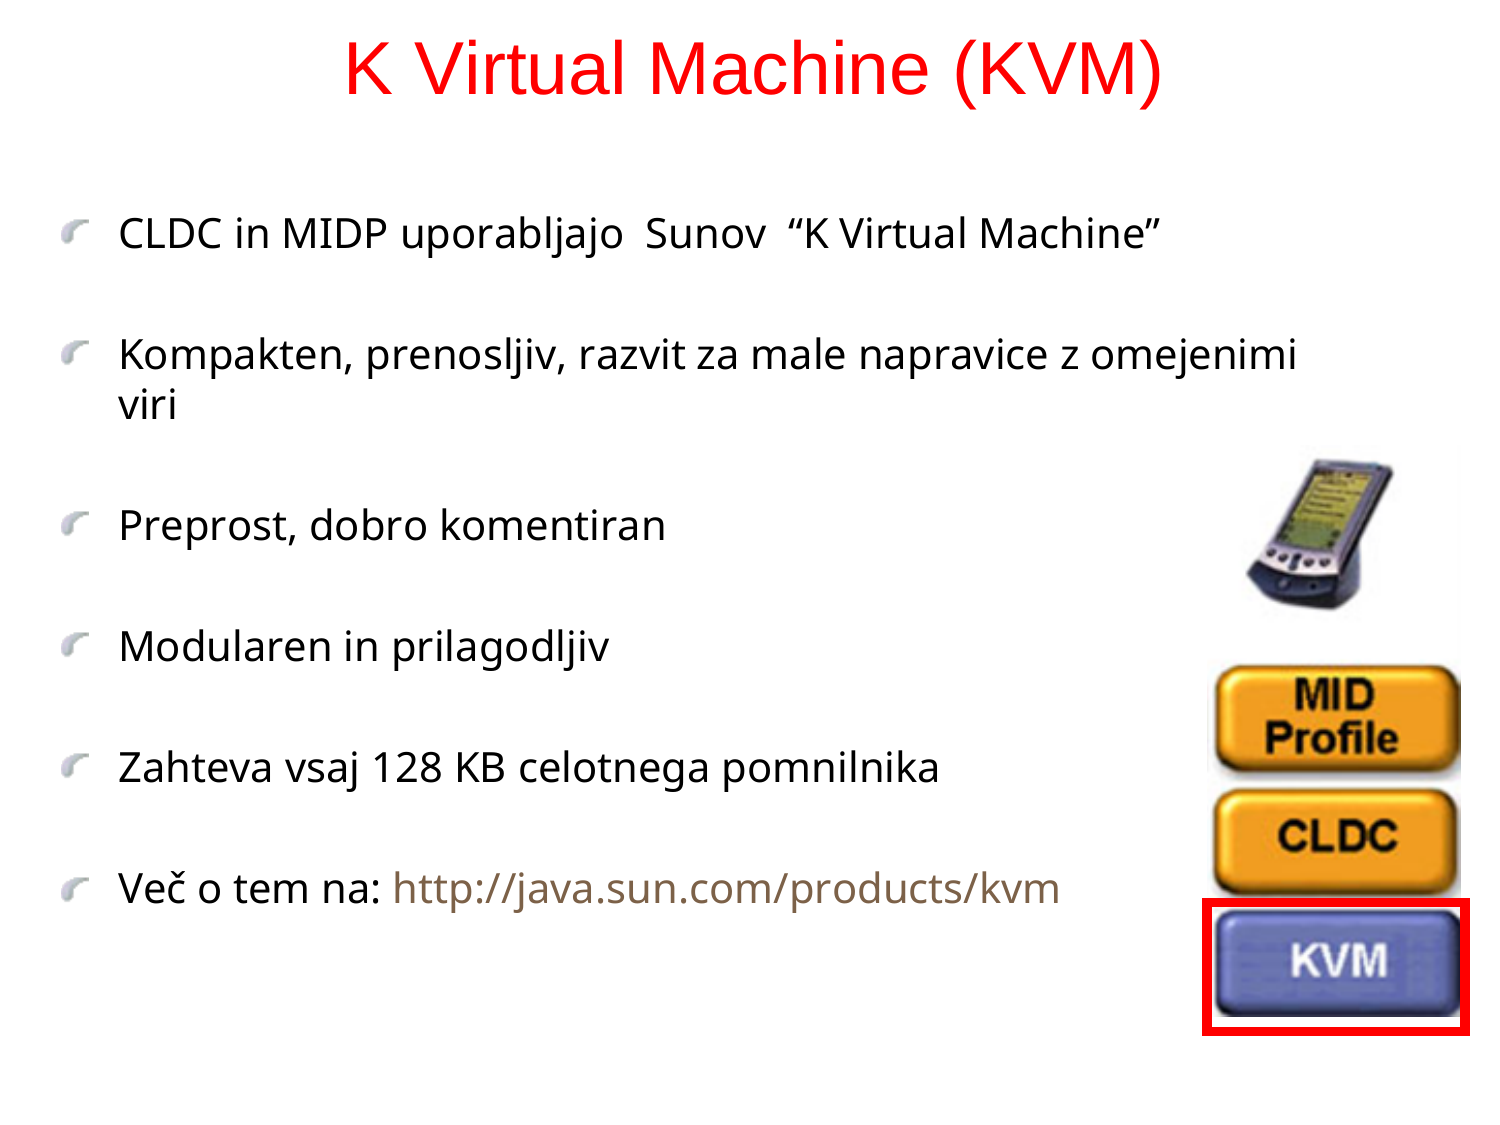

# K Virtual Machine (KVM)
CLDC in MIDP uporabljajo Sunov “K Virtual Machine”
Kompakten, prenosljiv, razvit za male napravice z omejenimi viri
Preprost, dobro komentiran
Modularen in prilagodljiv
Zahteva vsaj 128 KB celotnega pomnilnika
Več o tem na: http://java.sun.com/products/kvm